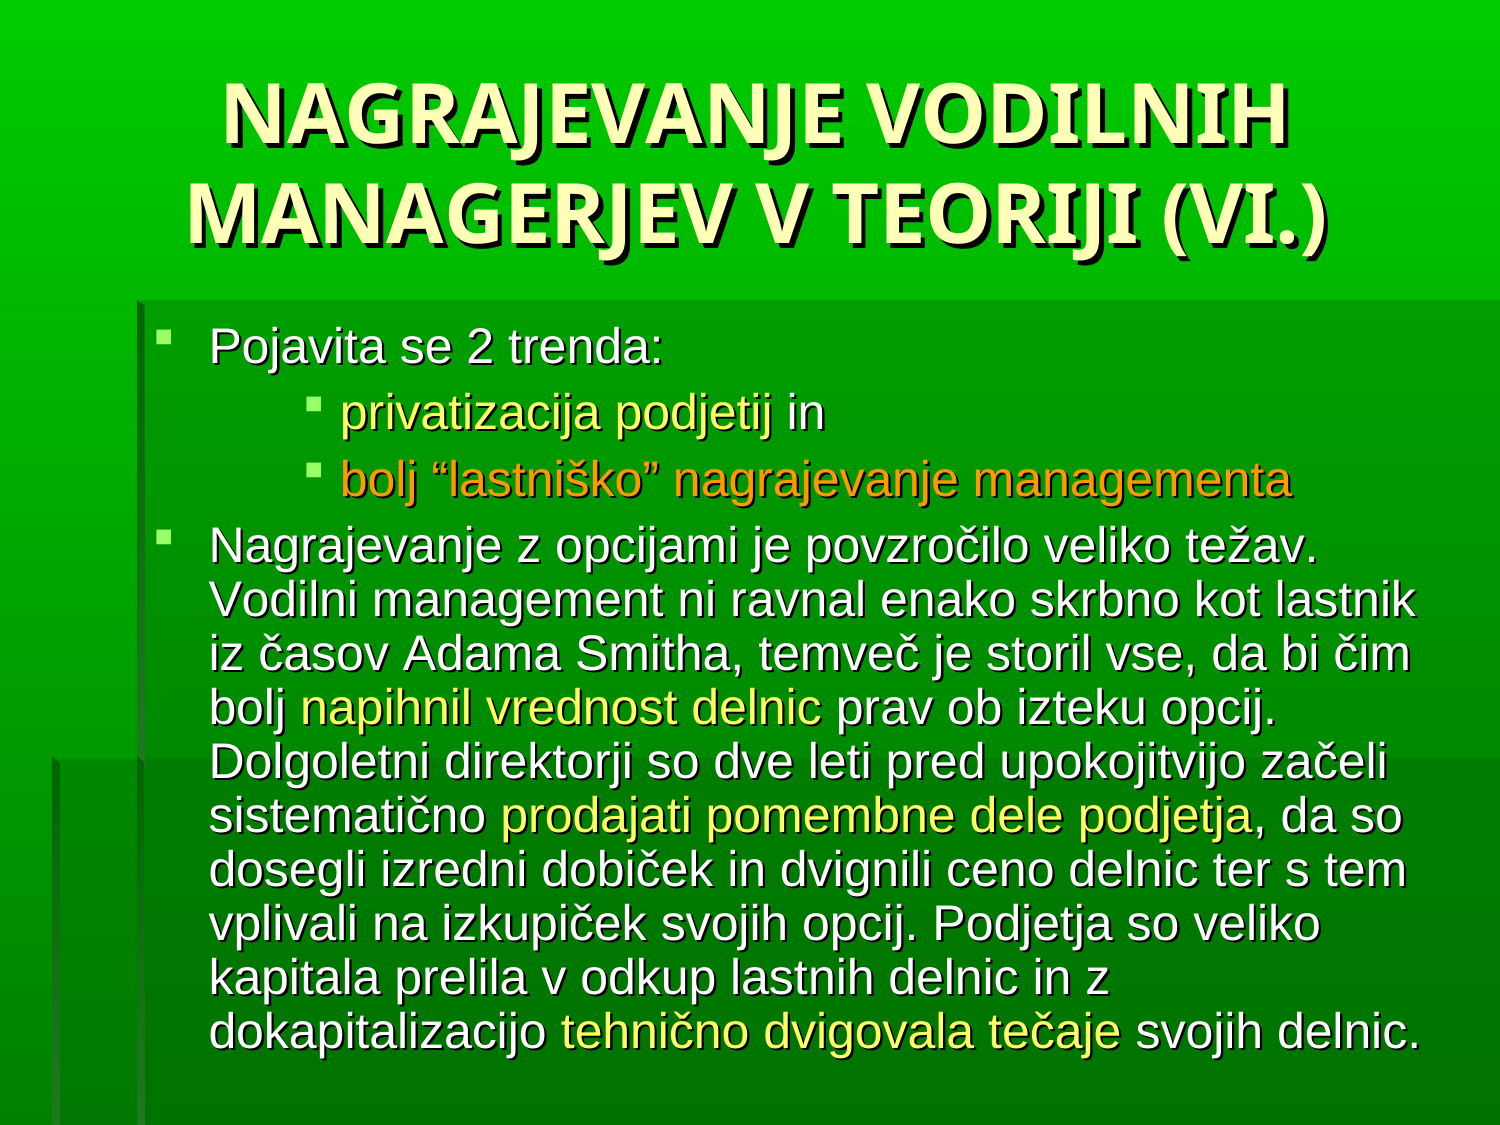

NAGRAJEVANJE VODILNIH MANAGERJEV V TEORIJI (VI.)
# Pojavita se 2 trenda:
privatizacija podjetij in
bolj “lastniško” nagrajevanje managementa
Nagrajevanje z opcijami je povzročilo veliko težav. Vodilni management ni ravnal enako skrbno kot lastnik iz časov Adama Smitha, temveč je storil vse, da bi čim bolj napihnil vrednost delnic prav ob izteku opcij. Dolgoletni direktorji so dve leti pred upokojitvijo začeli sistematično prodajati pomembne dele podjetja, da so dosegli izredni dobiček in dvignili ceno delnic ter s tem vplivali na izkupiček svojih opcij. Podjetja so veliko kapitala prelila v odkup lastnih delnic in z dokapitalizacijo tehnično dvigovala tečaje svojih delnic.